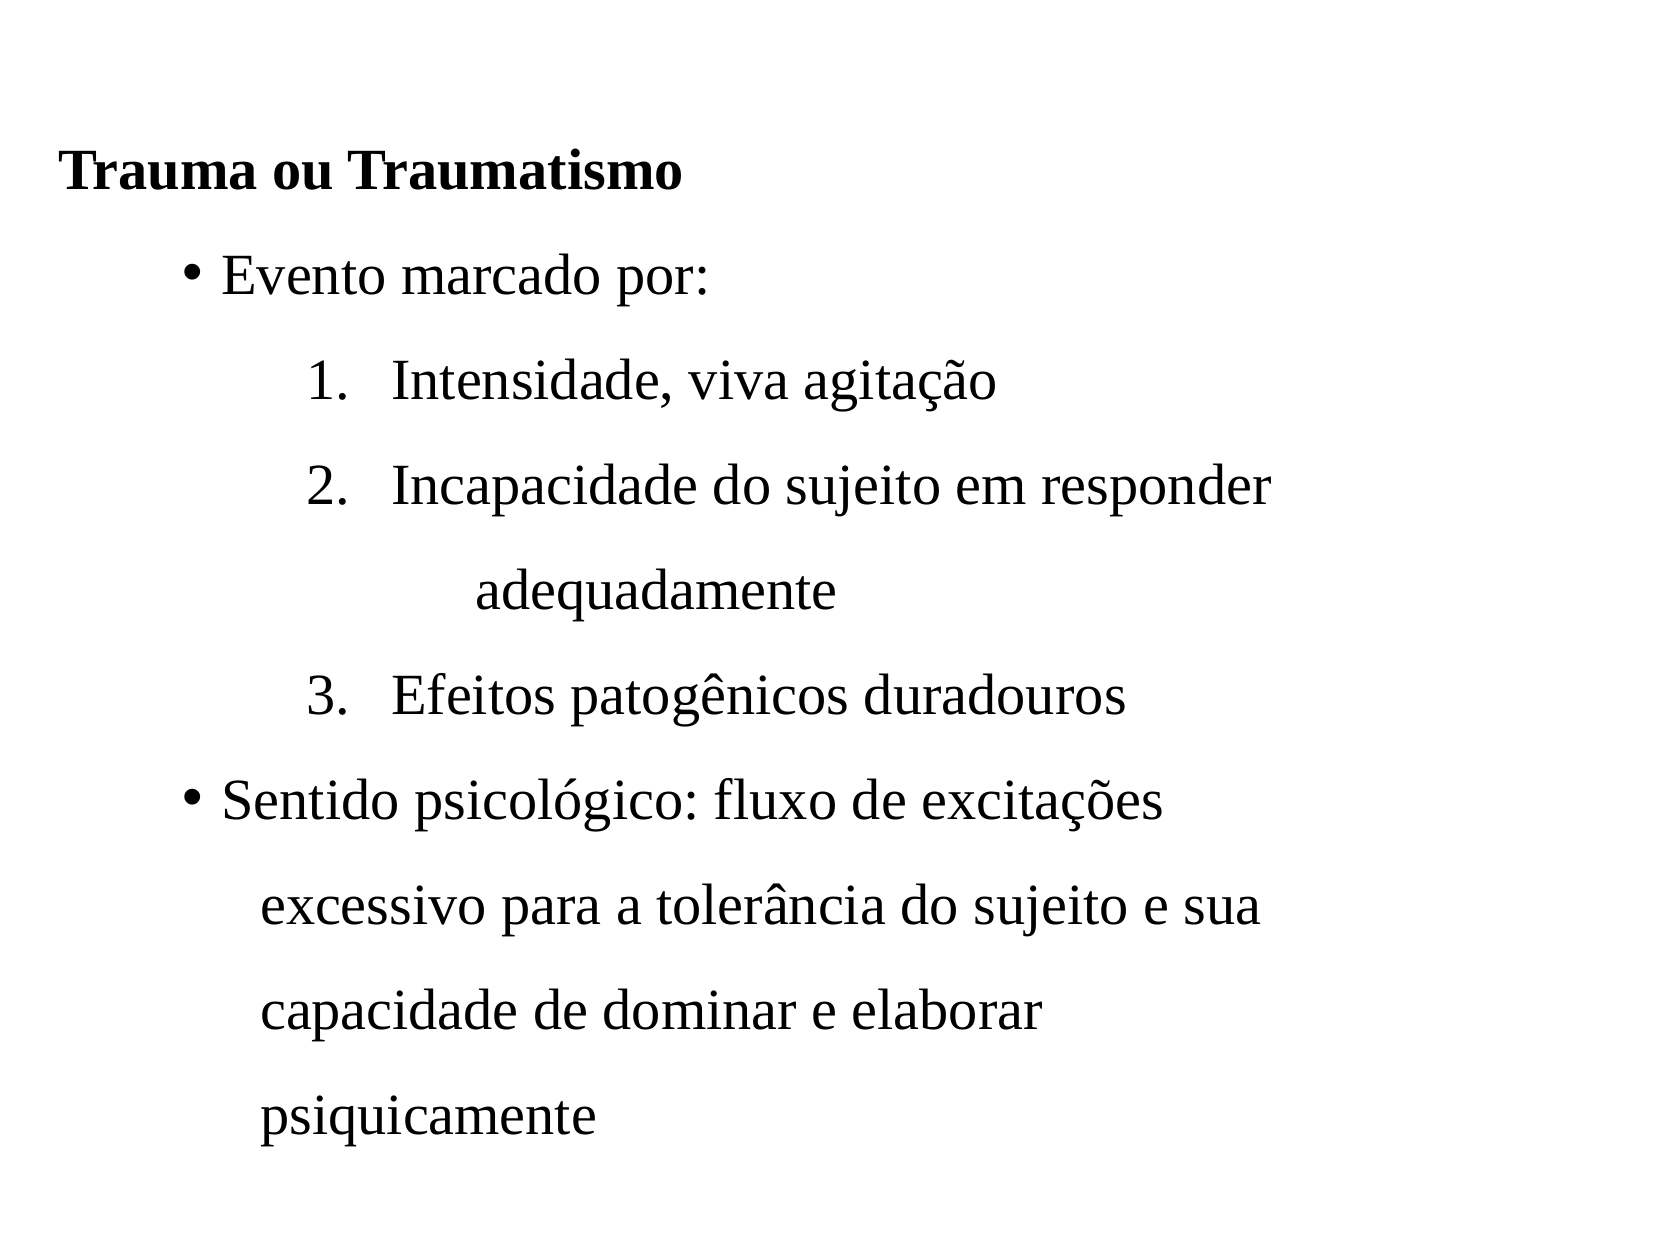

Trauma ou Traumatismo
Evento marcado por:
Intensidade, viva agitação
Incapacidade do sujeito em responder adequadamente
Efeitos patogênicos duradouros
Sentido psicológico: fluxo de excitações excessivo para a tolerância do sujeito e sua capacidade de dominar e elaborar psiquicamente